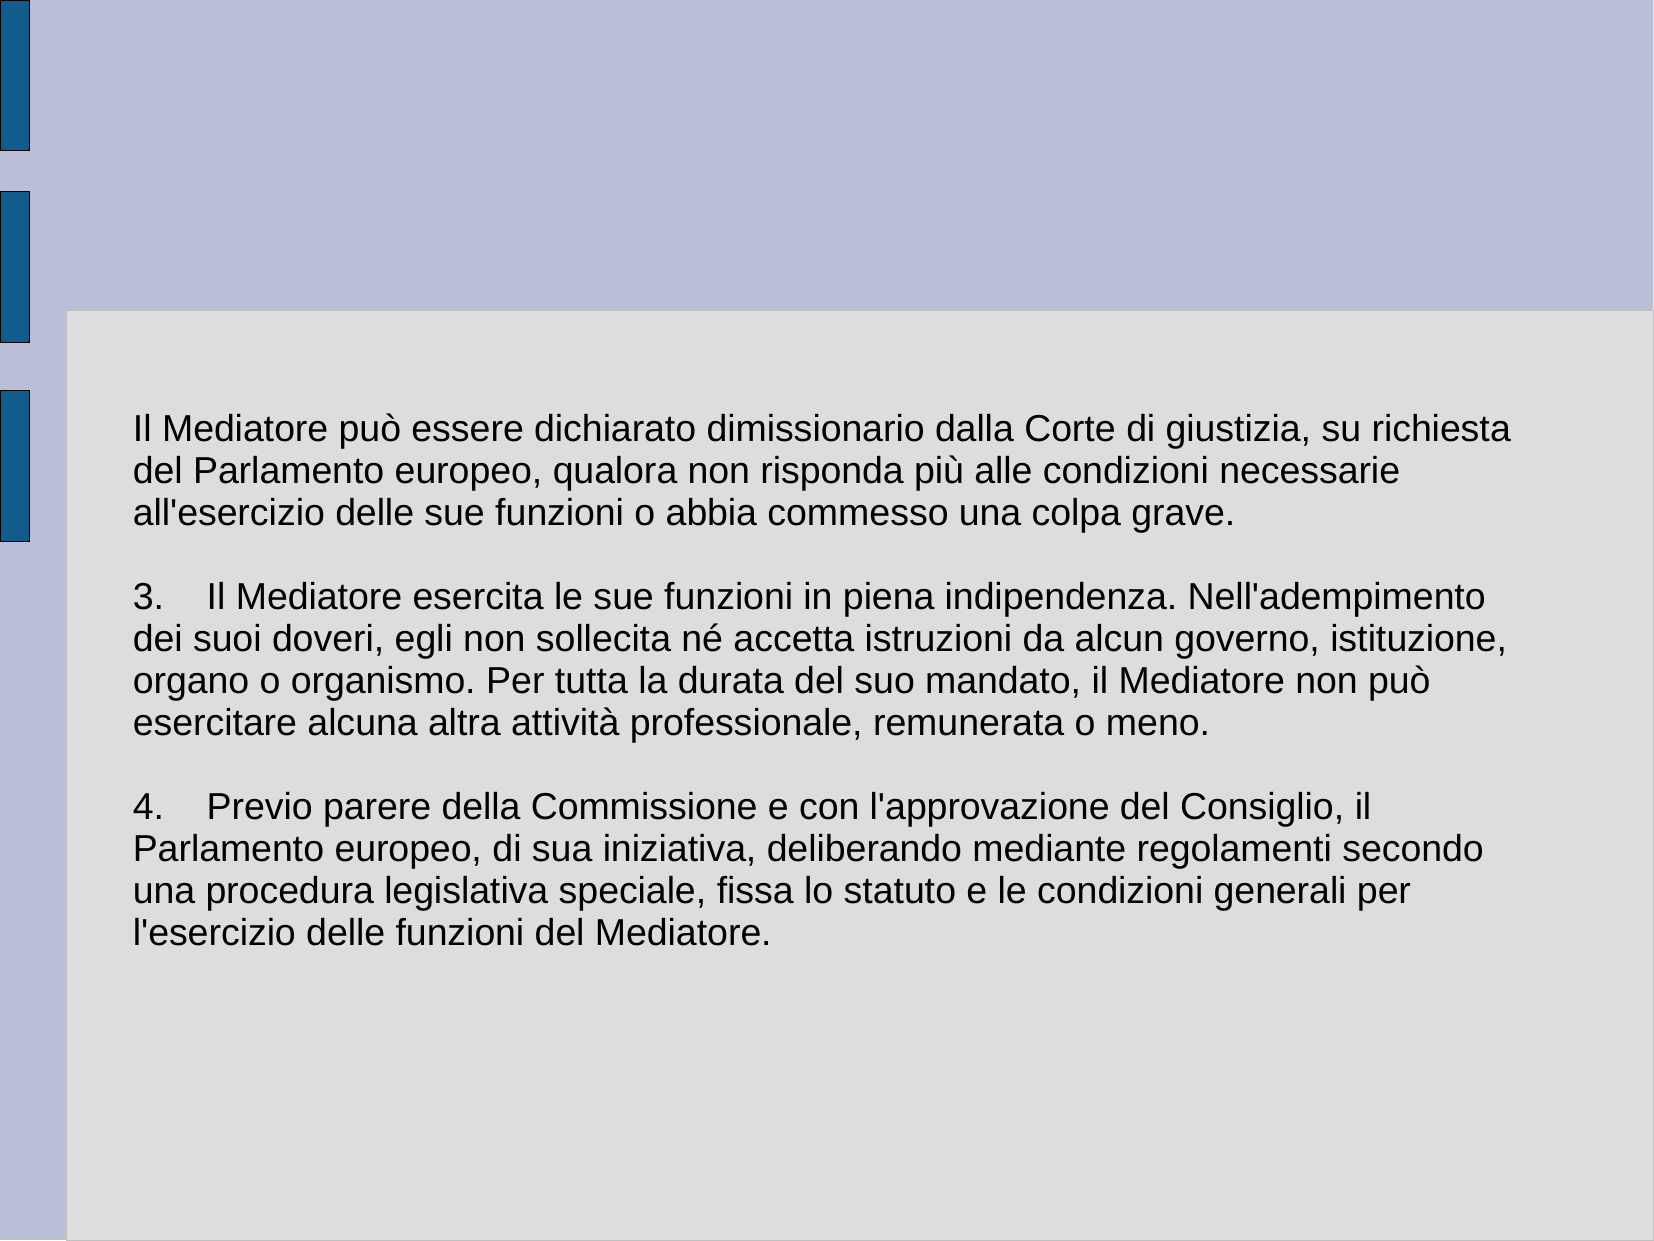

Il Mediatore può essere dichiarato dimissionario dalla Corte di giustizia, su richiesta del Parlamento europeo, qualora non risponda più alle condizioni necessarie all'esercizio delle sue funzioni o abbia commesso una colpa grave.
3.	Il Mediatore esercita le sue funzioni in piena indipendenza. Nell'adempimento dei suoi doveri, egli non sollecita né accetta istruzioni da alcun governo, istituzione, organo o organismo. Per tutta la durata del suo mandato, il Mediatore non può esercitare alcuna altra attività professionale, remunerata o meno.
4.	Previo parere della Commissione e con l'approvazione del Consiglio, il Parlamento europeo, di sua iniziativa, deliberando mediante regolamenti secondo una procedura legislativa speciale, fissa lo statuto e le condizioni generali per l'esercizio delle funzioni del Mediatore.